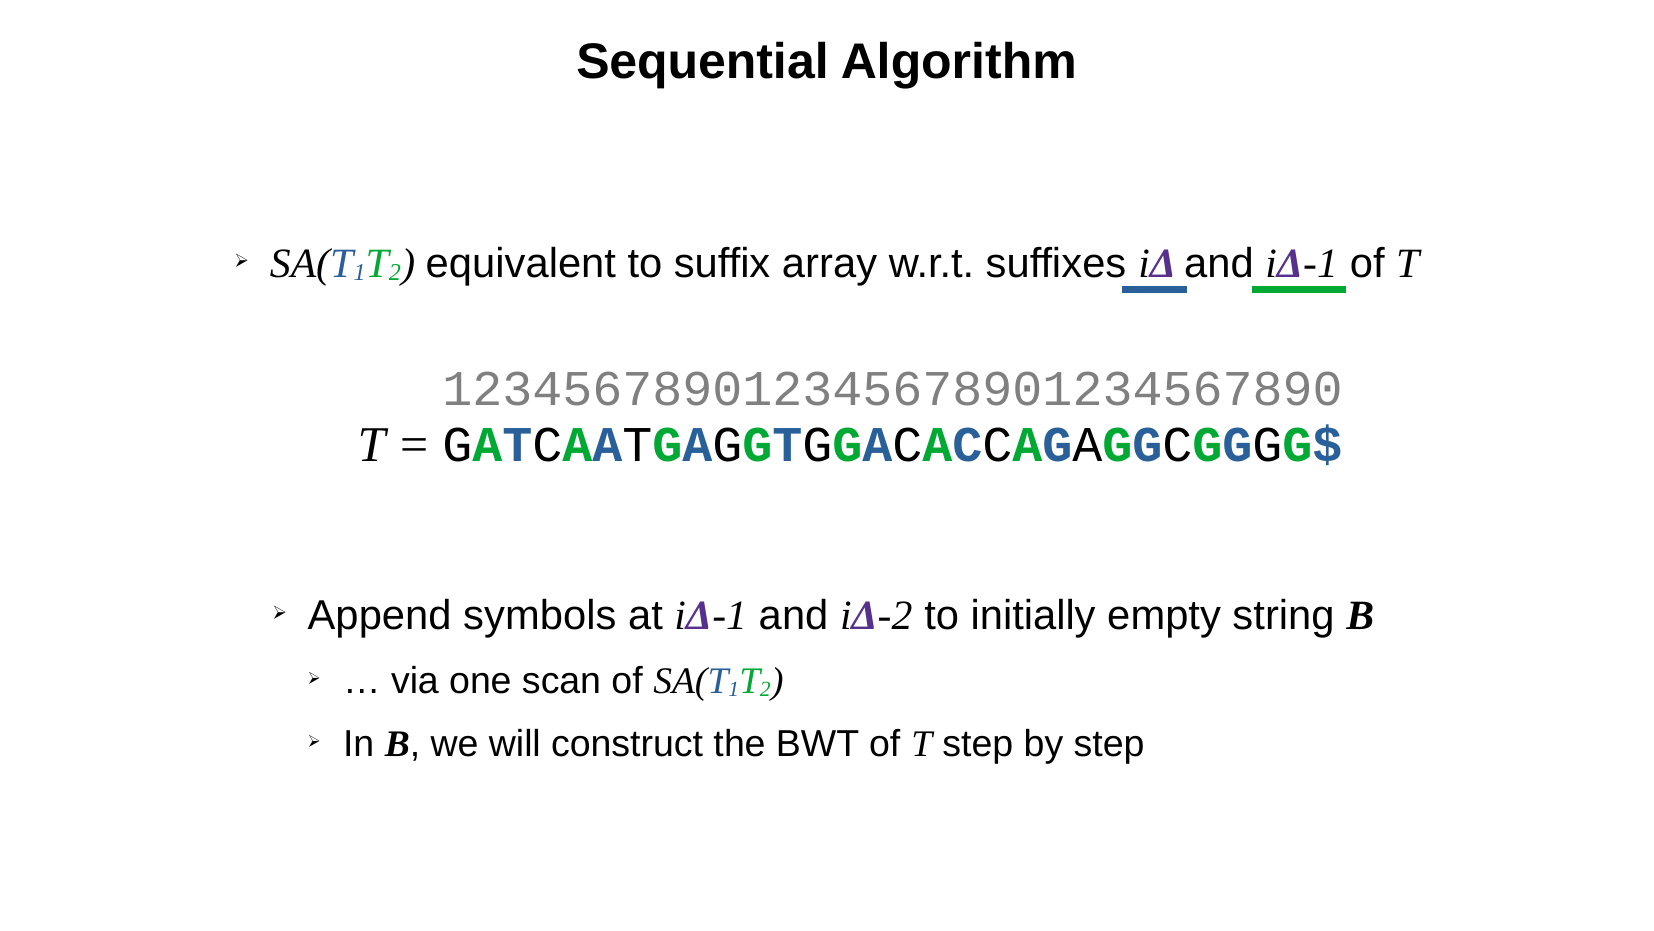

Sequential Algorithm
SA(T1T2) equivalent to suffix array w.r.t. suffixes iΔ and iΔ-1 of T
123456789012345678901234567890
GATCAATGAGGTGGACACCAGAGGCGGGG$
T =
Append symbols at iΔ-1 and iΔ-2 to initially empty string B
… via one scan of SA(T1T2)
In B, we will construct the BWT of T step by step